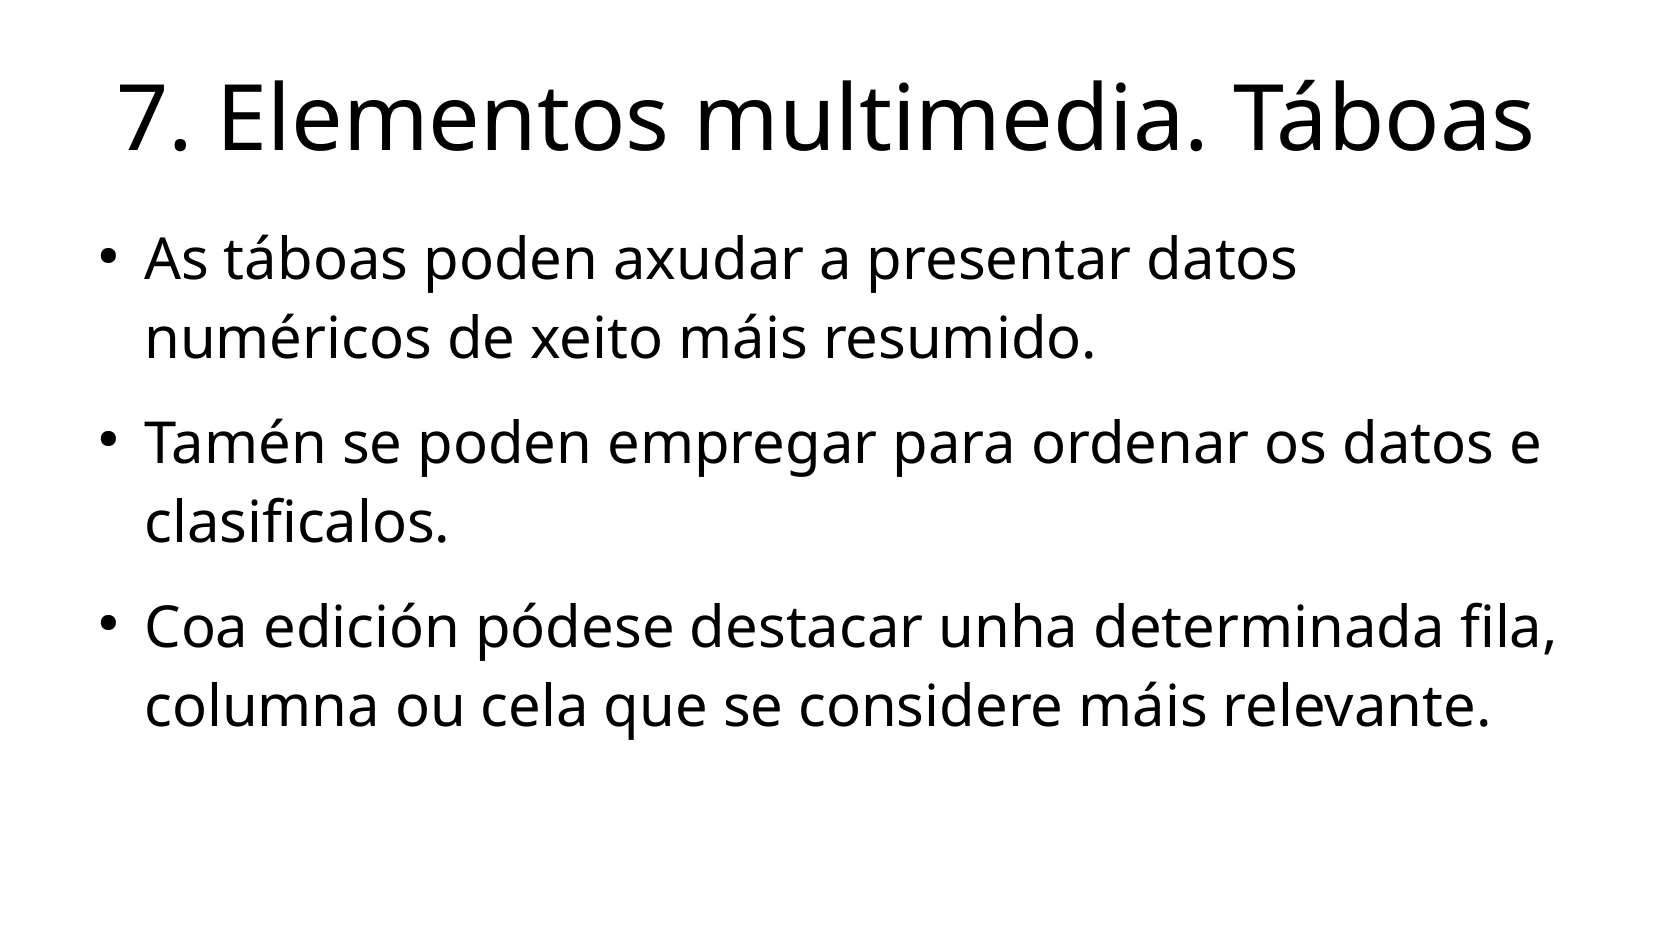

# 7. Elementos multimedia. Táboas
As táboas poden axudar a presentar datos numéricos de xeito máis resumido.
Tamén se poden empregar para ordenar os datos e clasificalos.
Coa edición pódese destacar unha determinada fila, columna ou cela que se considere máis relevante.